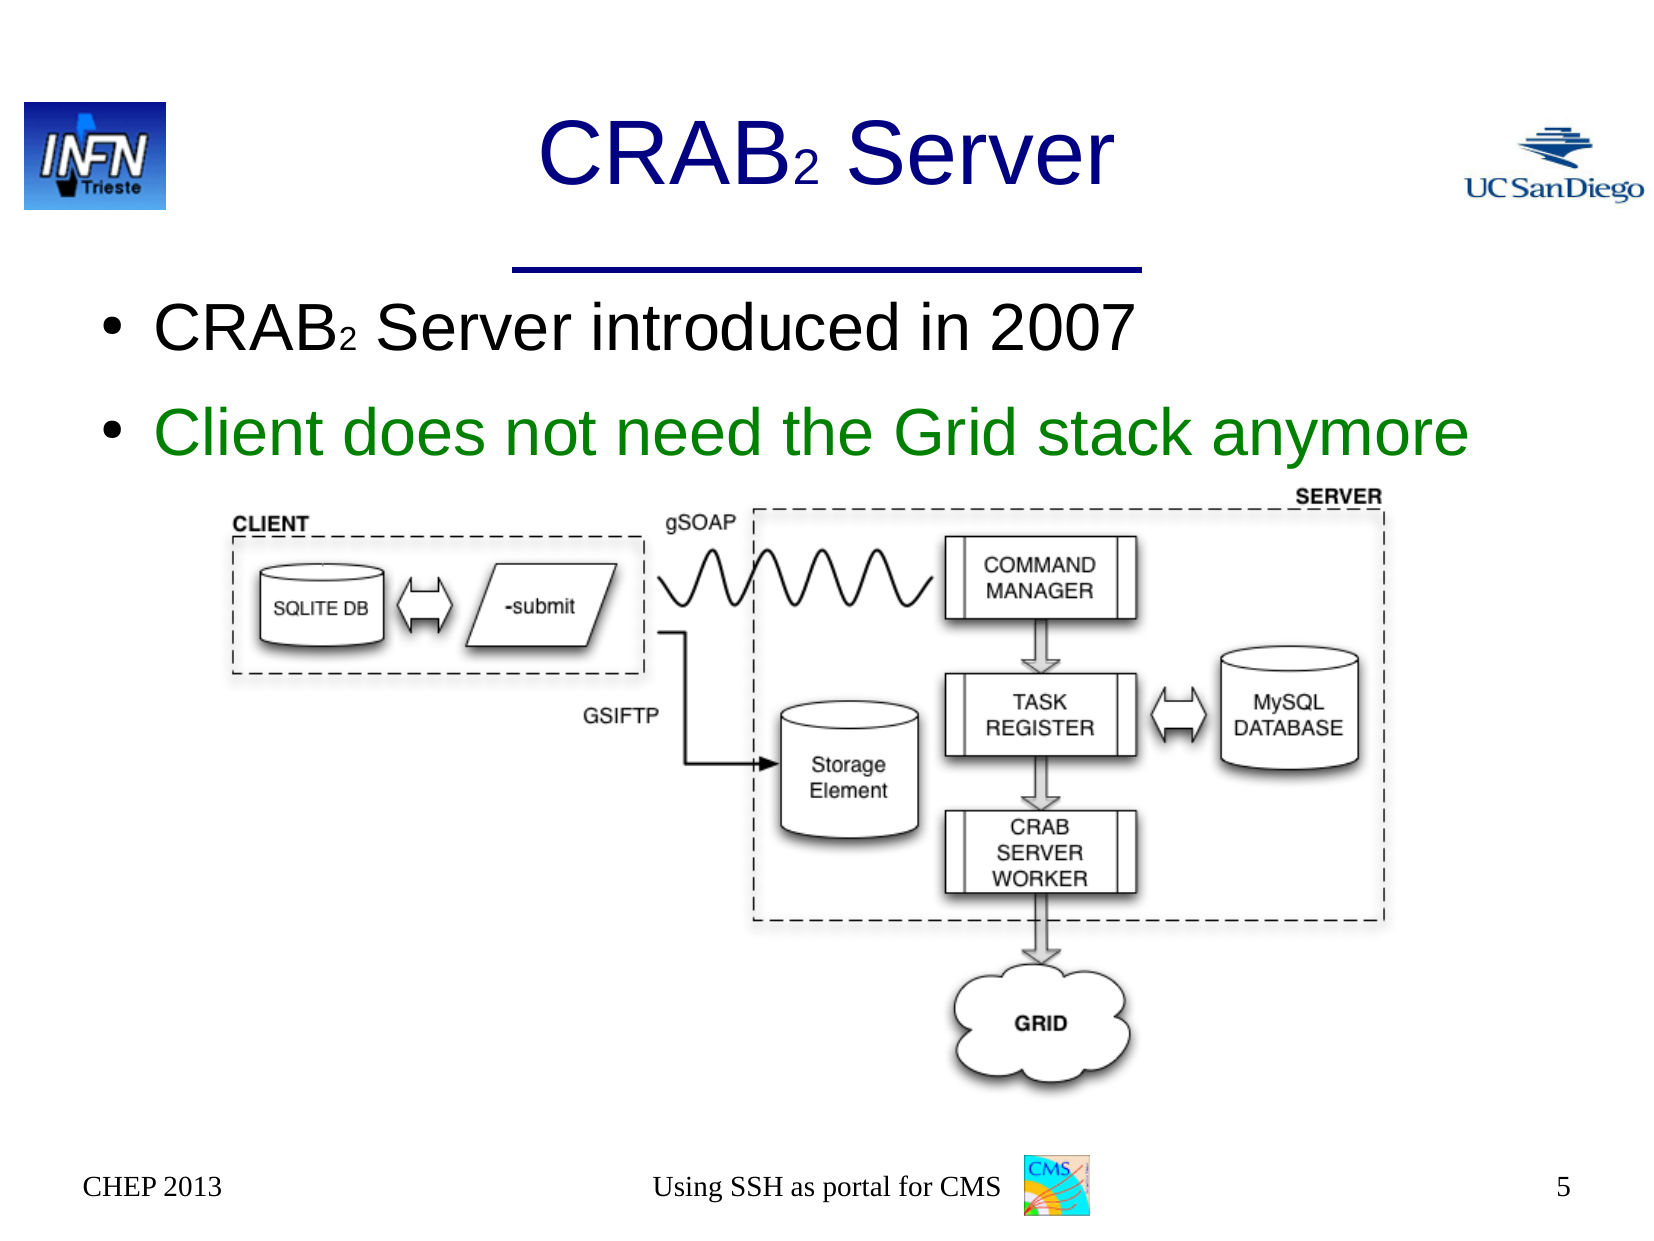

# CRAB2 Server
CRAB2 Server introduced in 2007
Client does not need the Grid stack anymore
CHEP 2013
Using SSH as portal for CMS
5